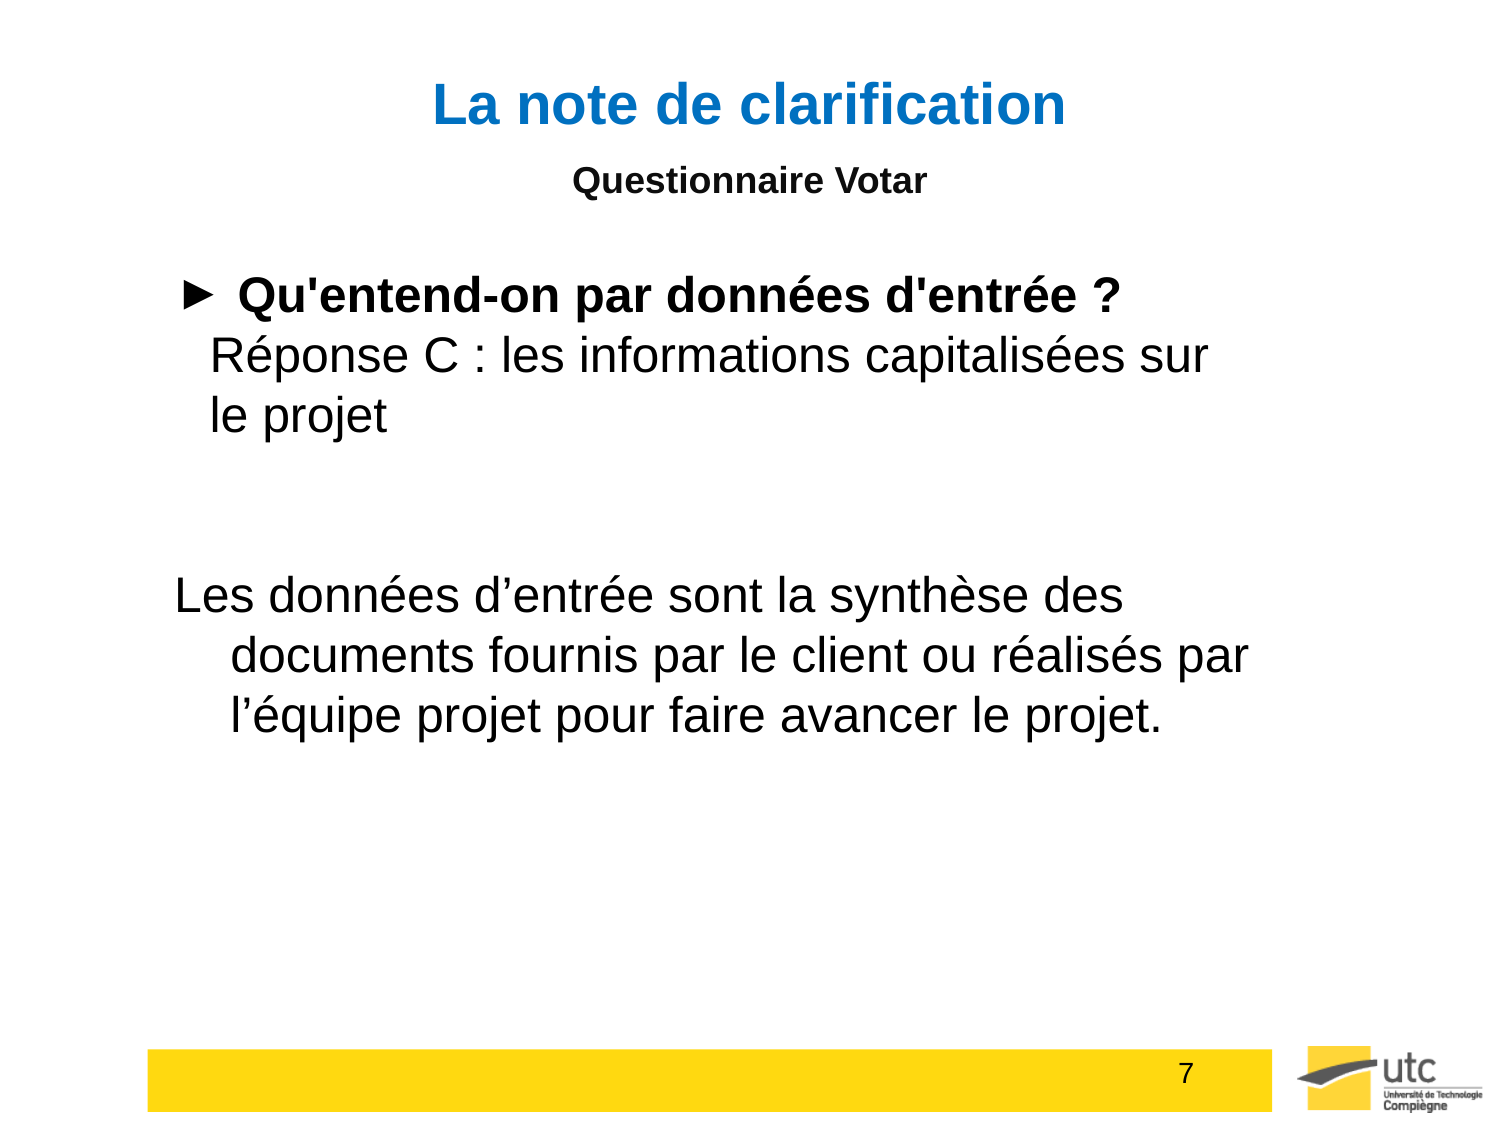

La note de clarification
Questionnaire Votar
 Qu'entend-on par données d'entrée ? Réponse C : les informations capitalisées sur le projet
Les données d’entrée sont la synthèse des documents fournis par le client ou réalisés par l’équipe projet pour faire avancer le projet.